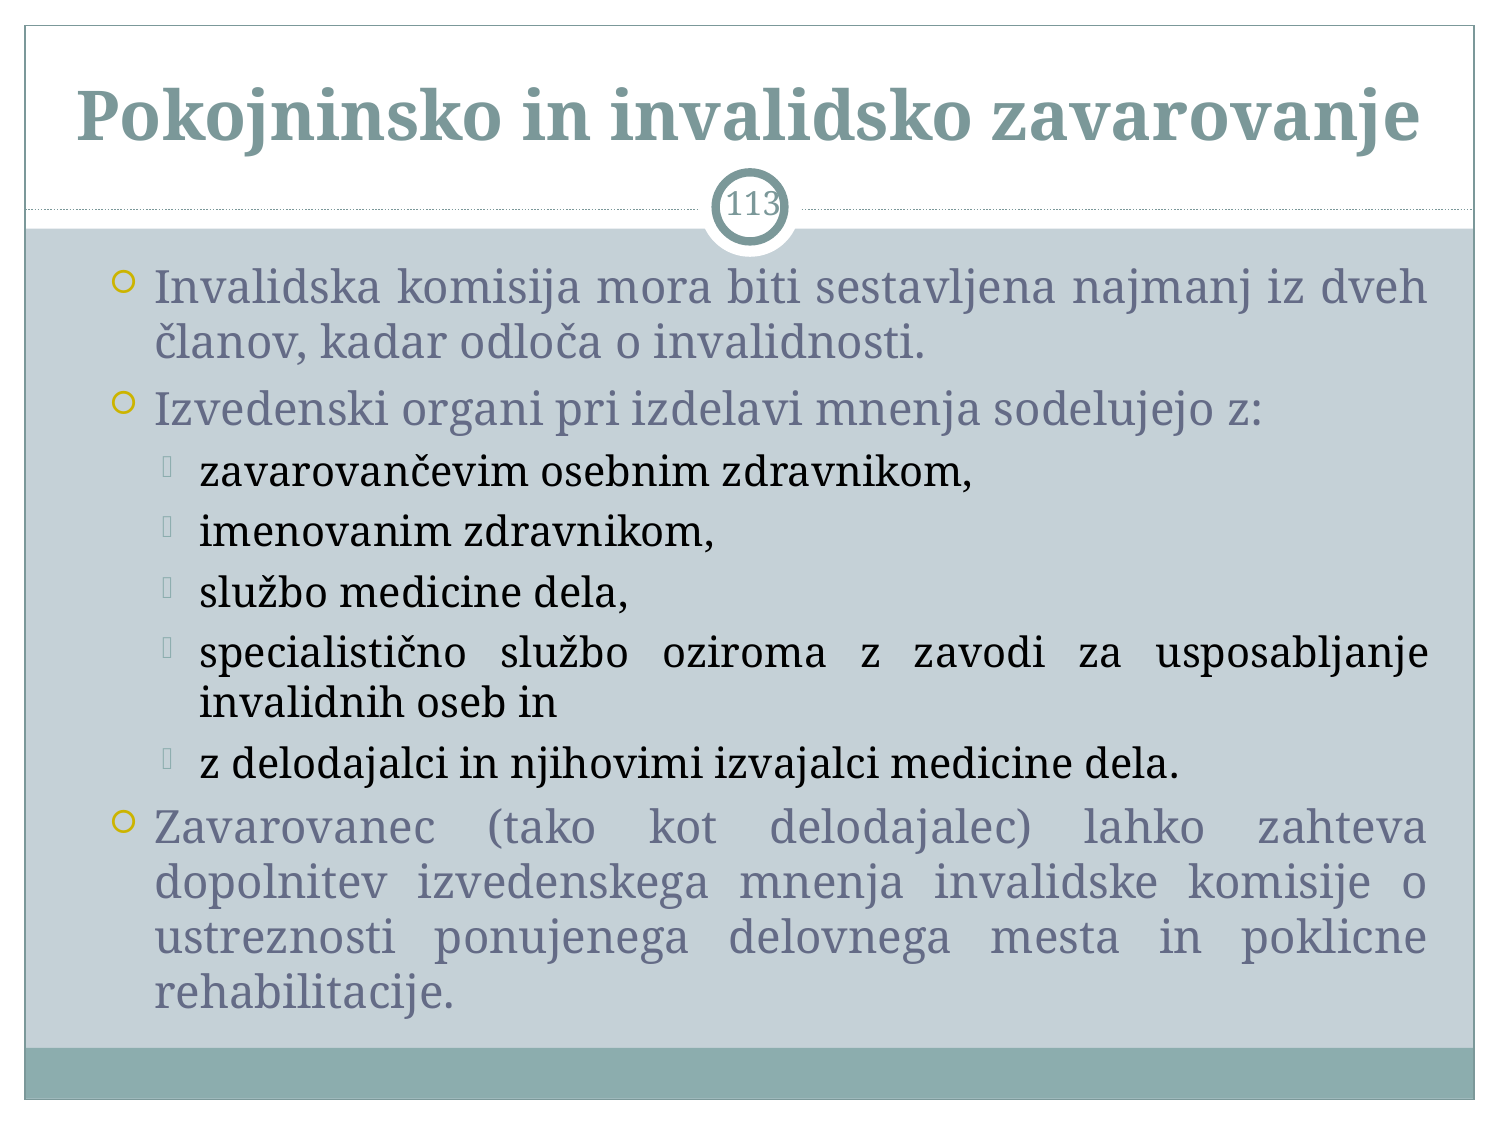

# Pokojninsko in invalidsko zavarovanje
Invalidska komisija mora biti sestavljena najmanj iz dveh članov, kadar odloča o invalidnosti.
Izvedenski organi pri izdelavi mnenja sodelujejo z:
zavarovančevim osebnim zdravnikom,
imenovanim zdravnikom,
službo medicine dela,
specialistično službo oziroma z zavodi za usposabljanje invalidnih oseb in
z delodajalci in njihovimi izvajalci medicine dela.
Zavarovanec (tako kot delodajalec) lahko zahteva dopolnitev izvedenskega mnenja invalidske komisije o ustreznosti ponujenega delovnega mesta in poklicne rehabilitacije.